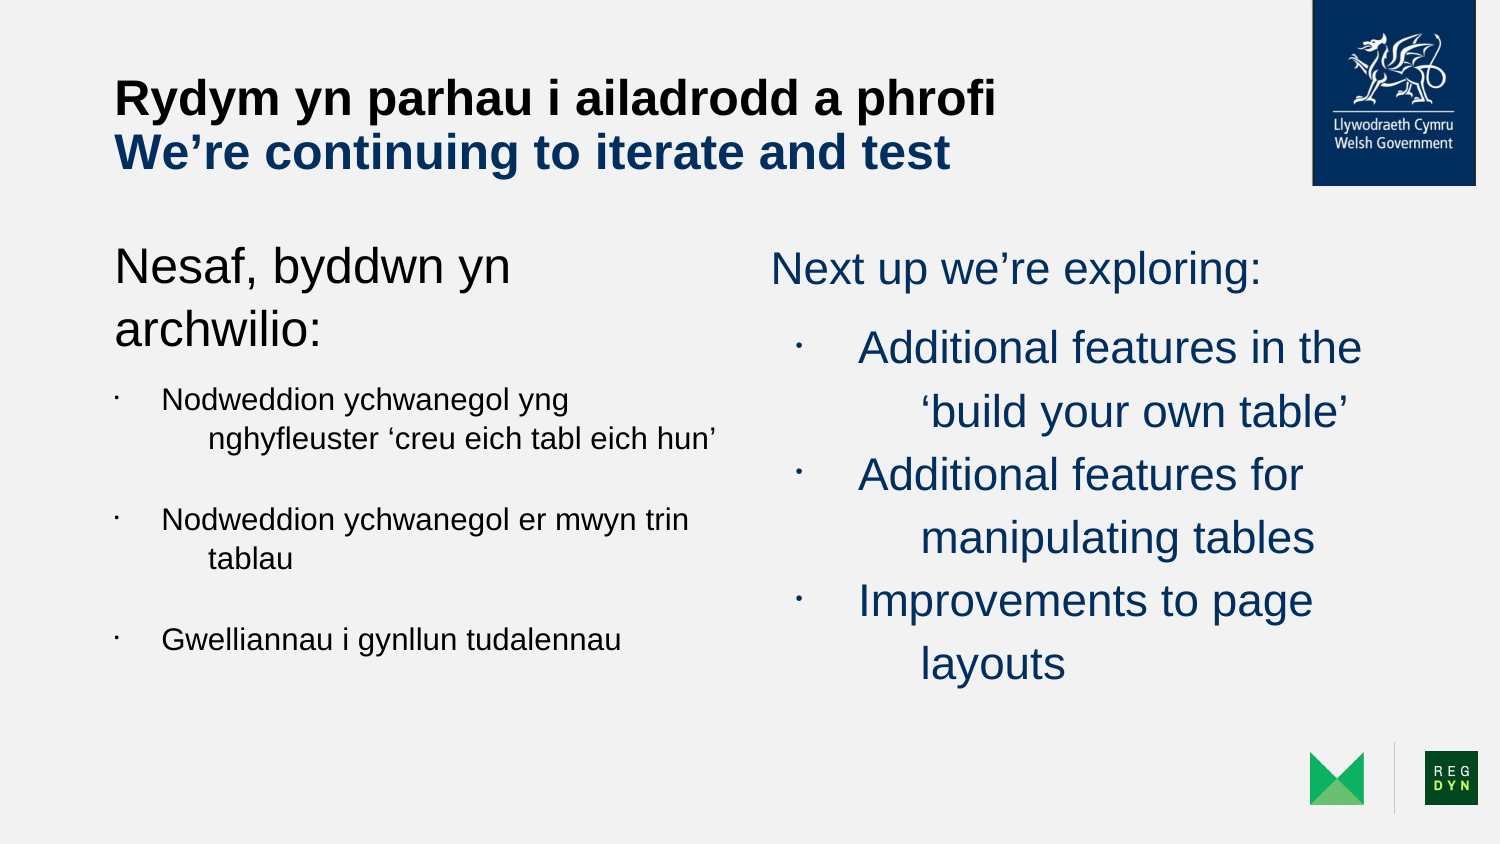

Rydym yn parhau i ailadrodd a phrofi
We’re continuing to iterate and test
Nesaf, byddwn yn archwilio:
Nodweddion ychwanegol yng nghyfleuster ‘creu eich tabl eich hun’
Nodweddion ychwanegol er mwyn trin tablau
Gwelliannau i gynllun tudalennau
# Next up we’re exploring:
Additional features in the ‘build your own table’
Additional features for manipulating tables
Improvements to page layouts